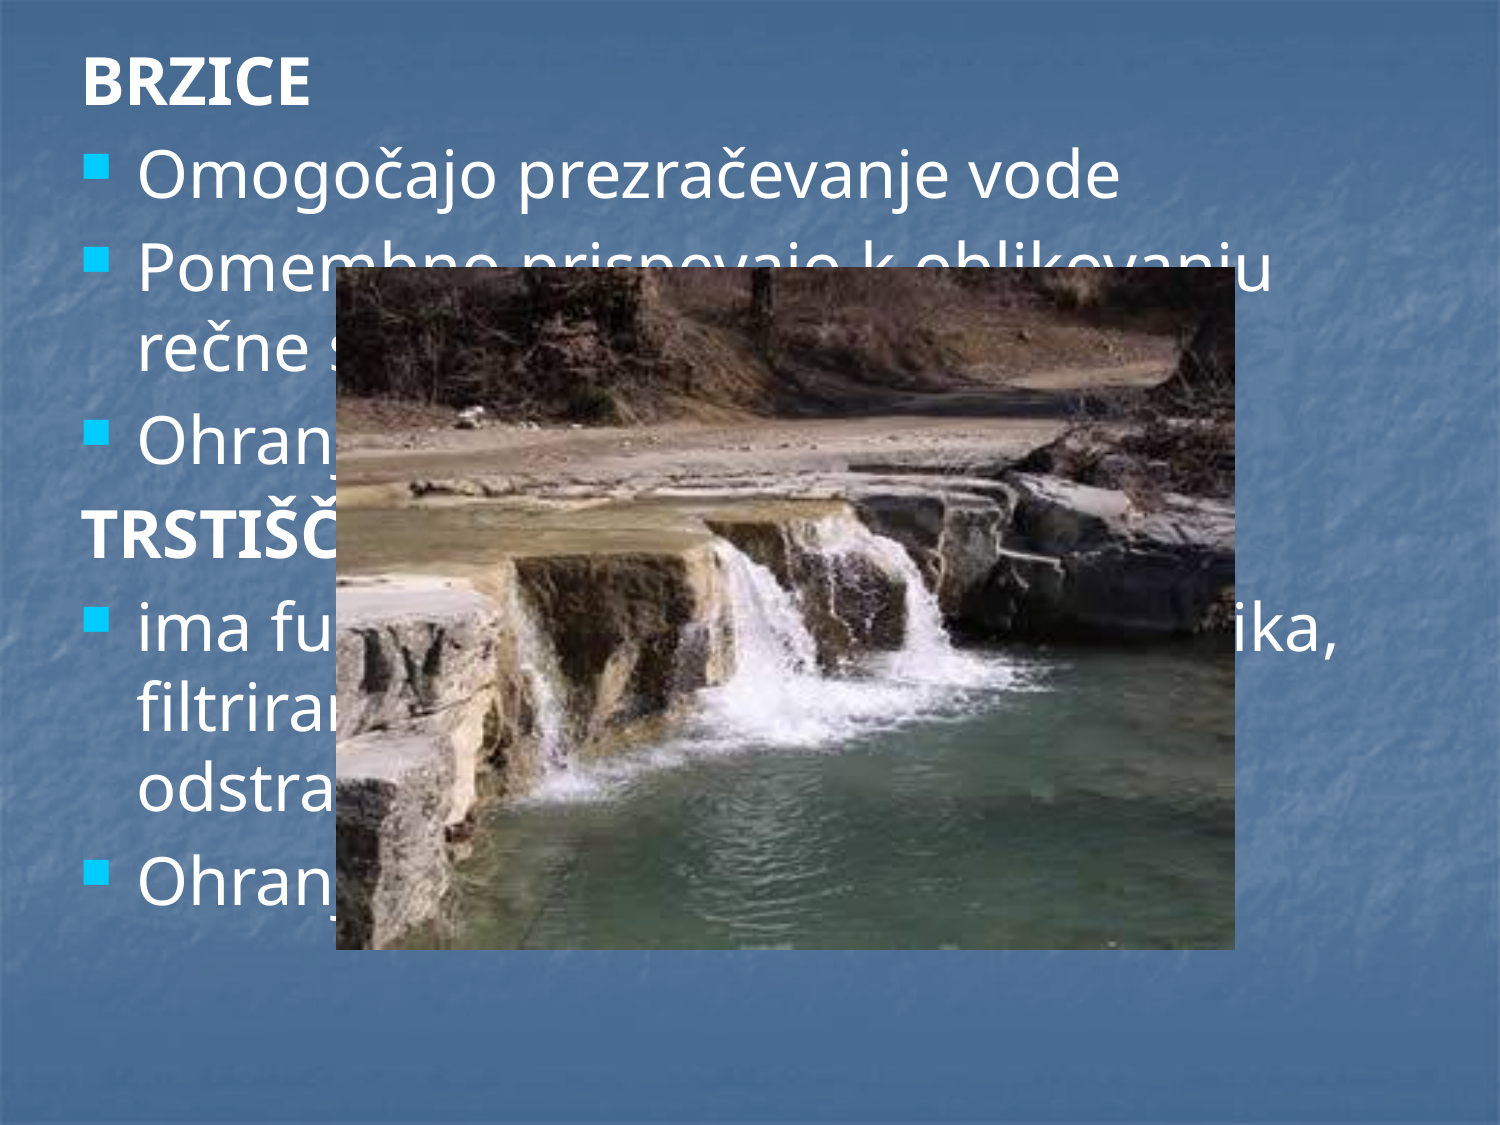

# BRZICE
Omogočajo prezračevanje vode
Pomembno prispevajo k oblikovanju rečne struge
Ohranjajo biodiverziteto
TRSTIŠČE
ima funkcijo čiščenja (dodajanje kisika, filtriranje, razgradnja snovi, odstranjevanje strupenih snovi)
Ohranja biodiverziteto